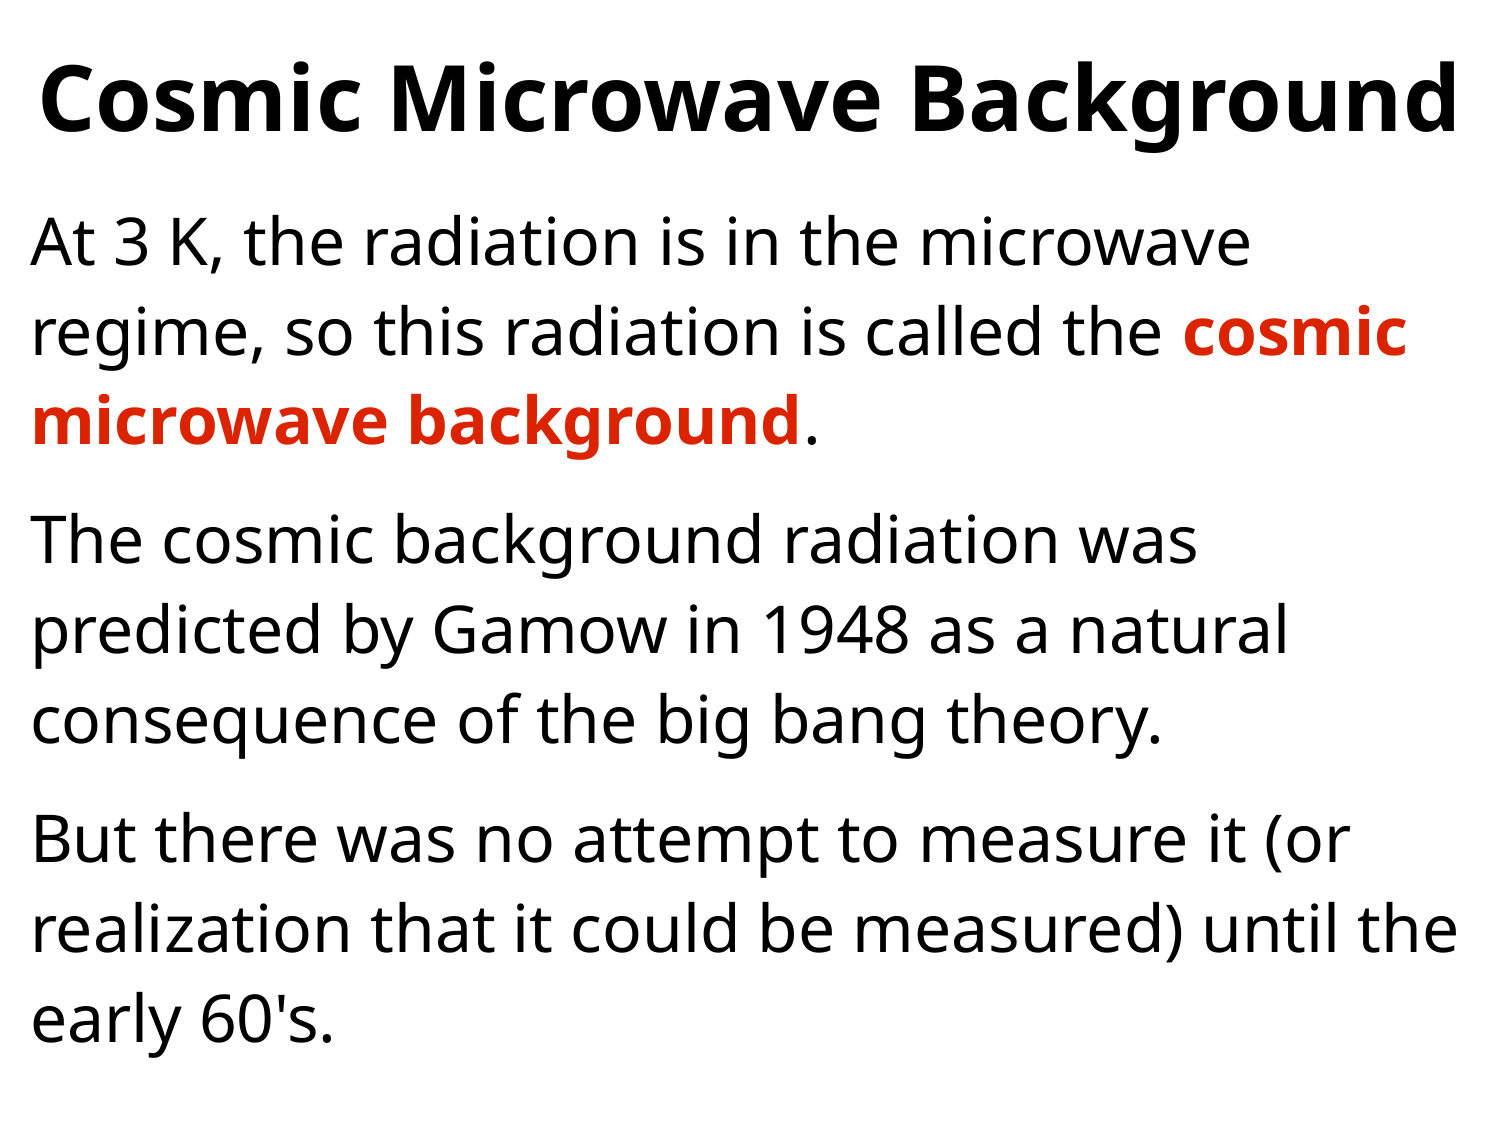

# Cosmic Microwave Background
At 3 K, the radiation is in the microwave regime, so this radiation is called the cosmic microwave background.
The cosmic background radiation was predicted by Gamow in 1948 as a natural consequence of the big bang theory.
But there was no attempt to measure it (or realization that it could be measured) until the early 60's.